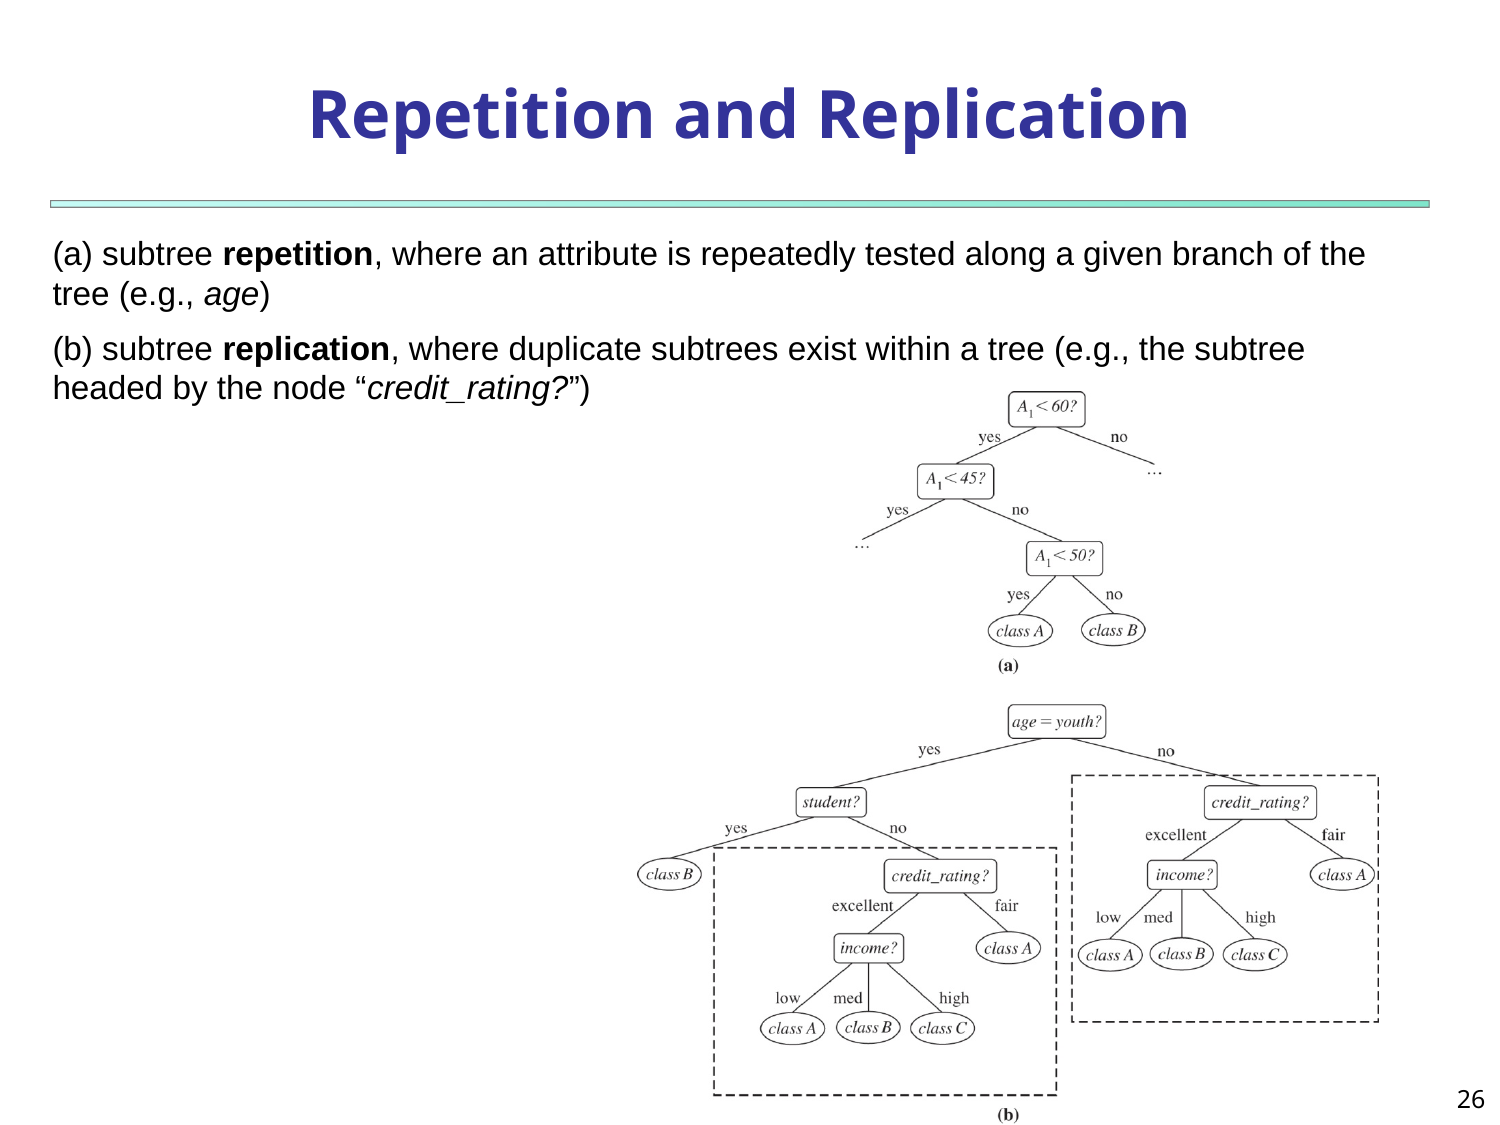

# Repetition and Replication
(a) subtree repetition, where an attribute is repeatedly tested along a given branch of the tree (e.g., age)
(b) subtree replication, where duplicate subtrees exist within a tree (e.g., the subtree headed by the node “credit_rating?”)